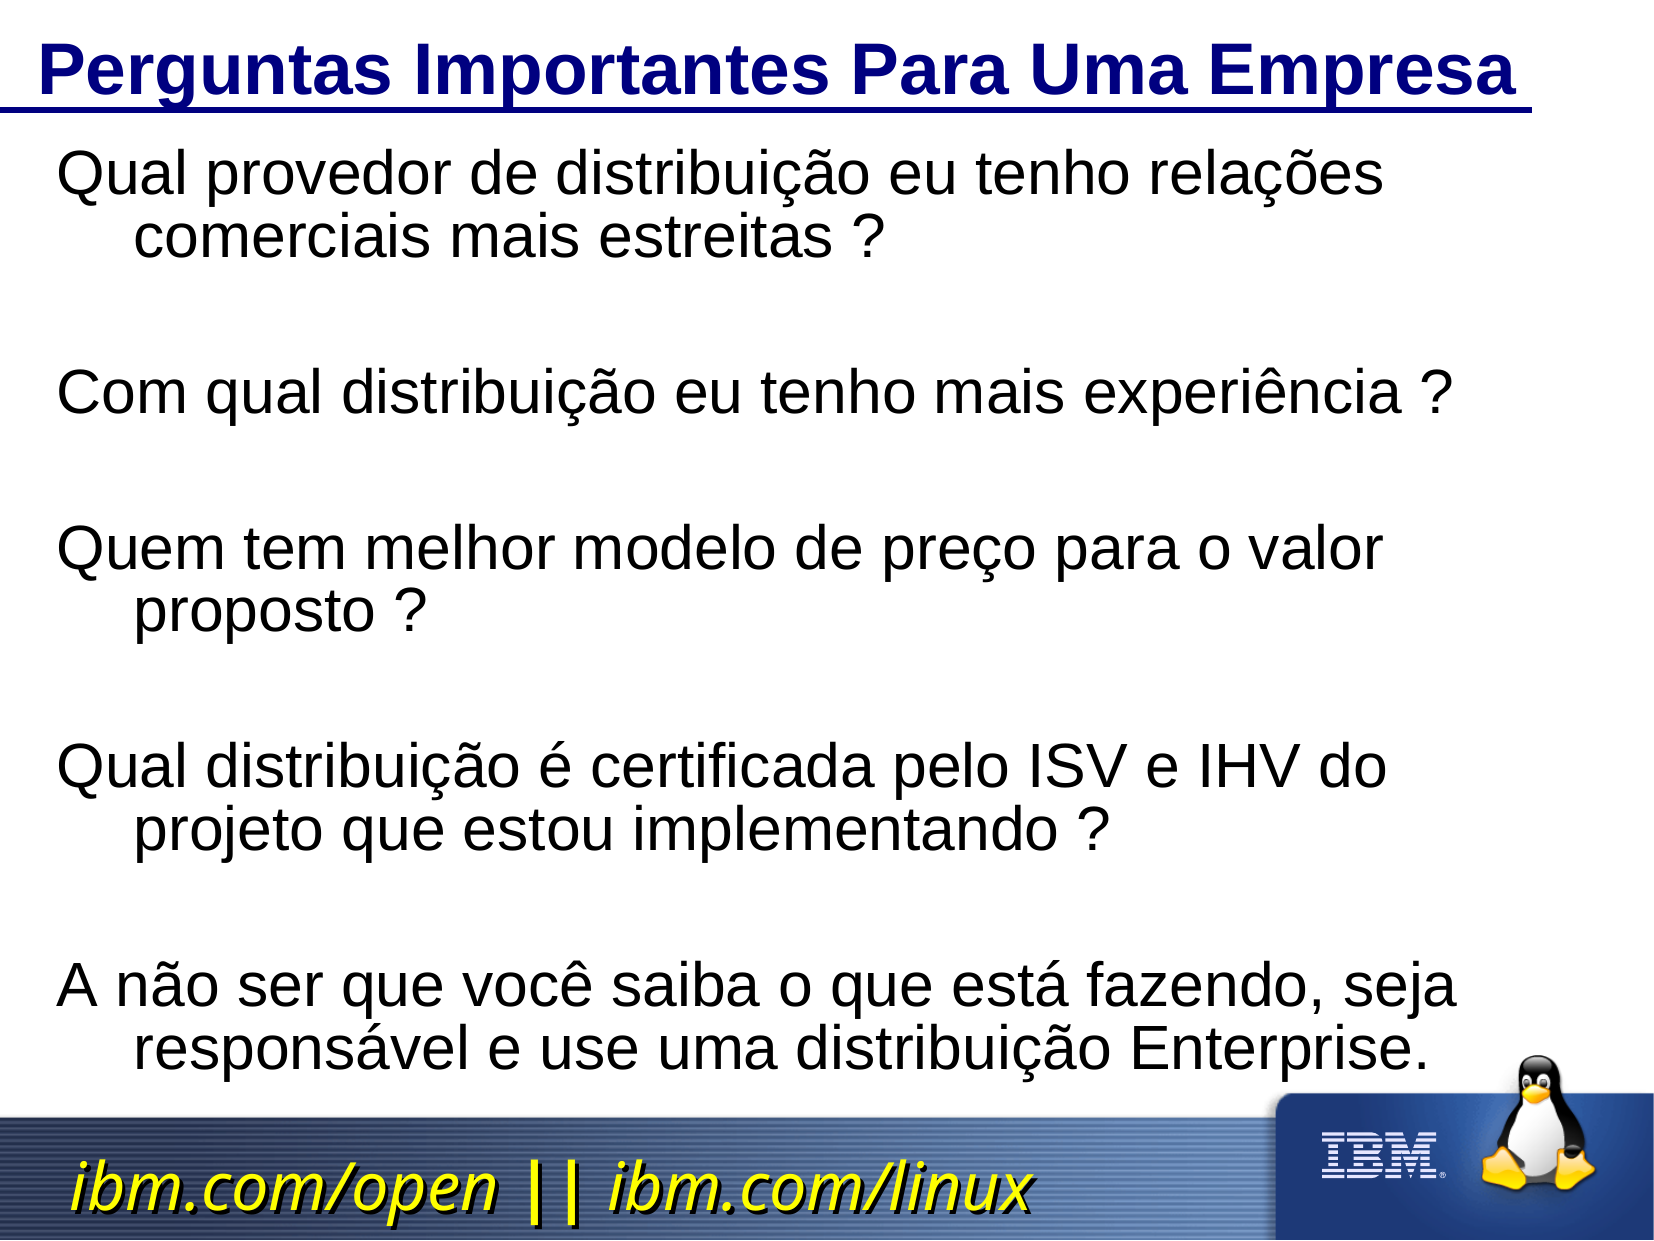

Perguntas Importantes Para Uma Empresa
# Qual provedor de distribuição eu tenho relações comerciais mais estreitas ?
Com qual distribuição eu tenho mais experiência ?
Quem tem melhor modelo de preço para o valor proposto ?
Qual distribuição é certificada pelo ISV e IHV do projeto que estou implementando ?
A não ser que você saiba o que está fazendo, seja responsável e use uma distribuição Enterprise.